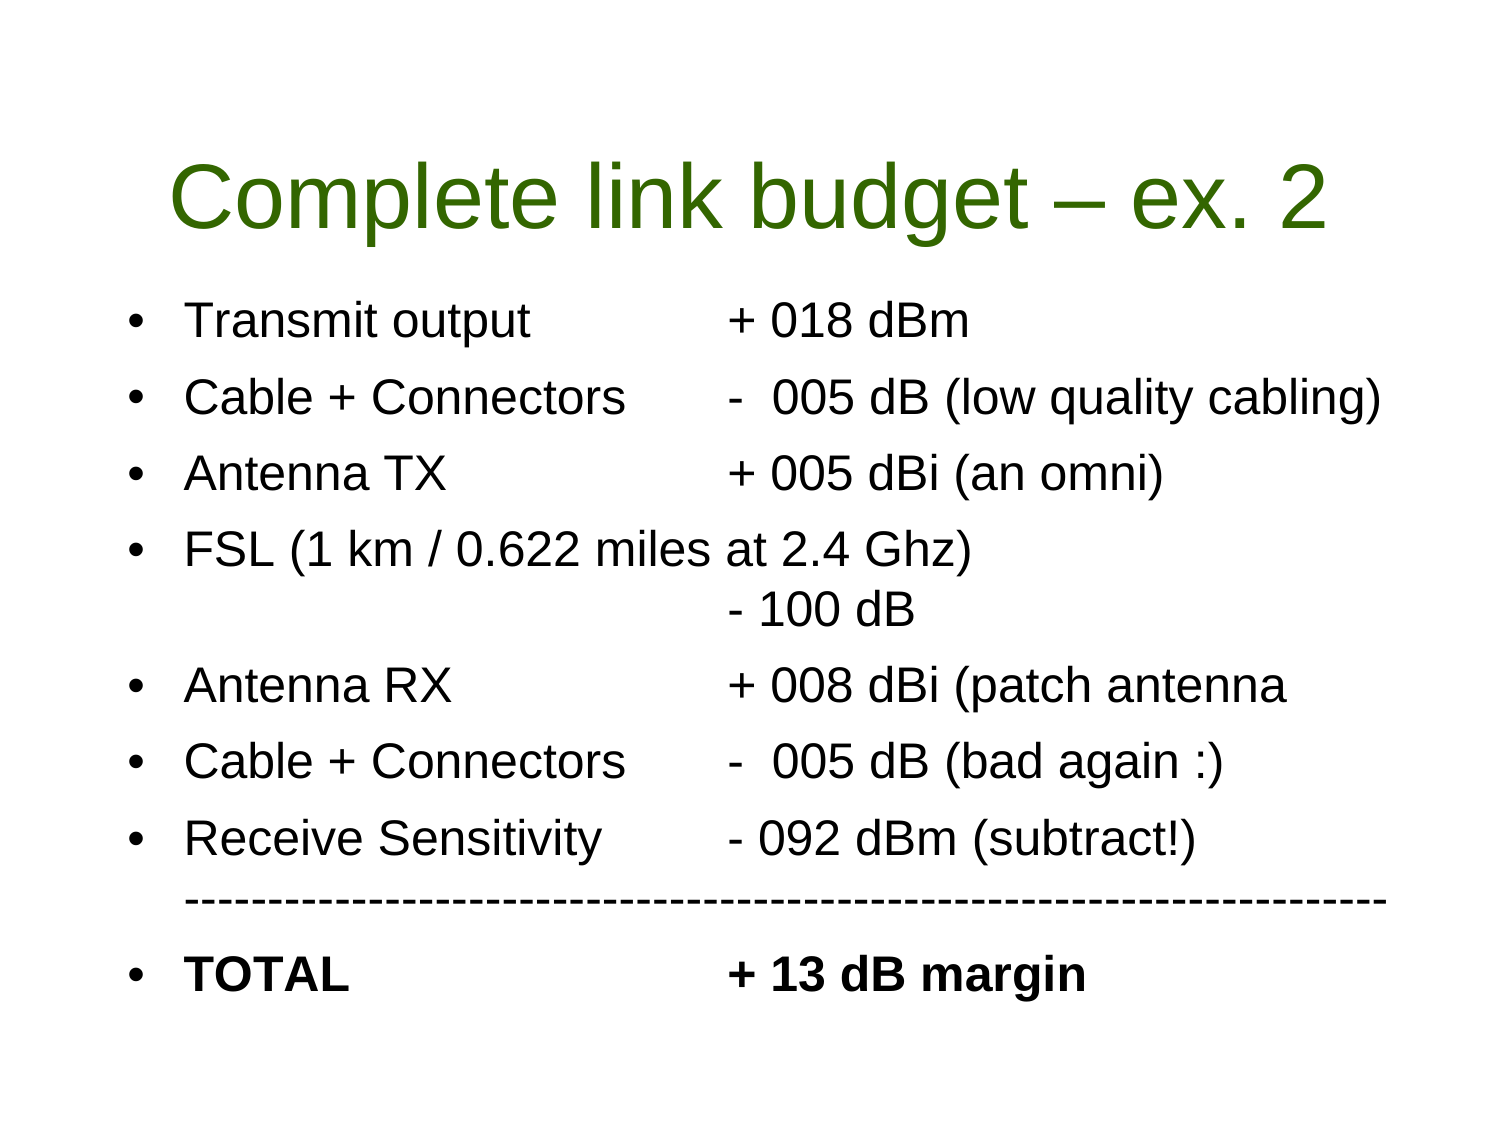

# Complete link budget – ex. 2
Transmit output		+ 018 dBm
Cable + Connectors	- 005 dB (low quality cabling)
Antenna TX		+ 005 dBi (an omni)
FSL (1 km / 0.622 miles at 2.4 Ghz)
				- 100 dB
Antenna RX		+ 008 dBi (patch antenna
Cable + Connectors	- 005 dB (bad again :)
Receive Sensitivity	- 092 dBm (subtract!)
------------------------------------------------------------------------
TOTAL			+ 13 dB margin